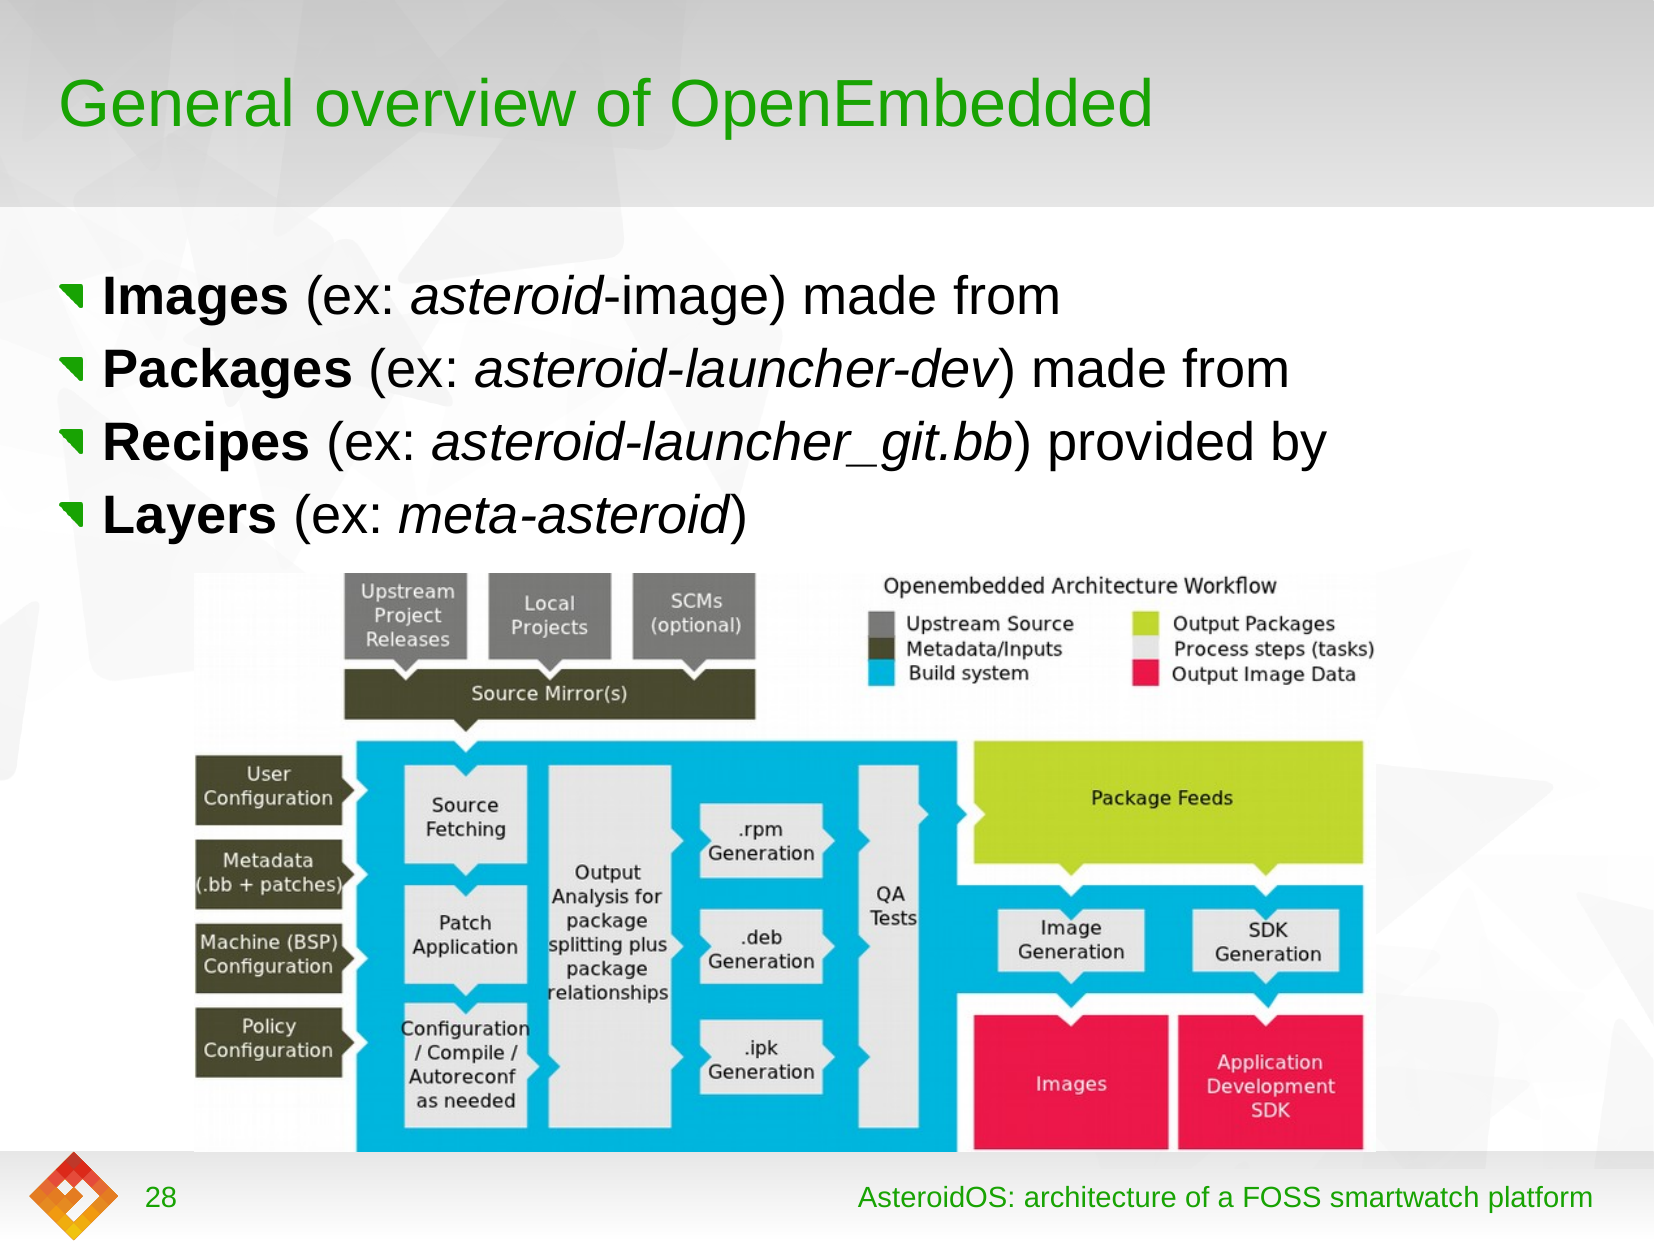

# General overview of OpenEmbedded
Images (ex: asteroid-image) made from
Packages (ex: asteroid-launcher-dev) made from
Recipes (ex: asteroid-launcher_git.bb) provided by
Layers (ex: meta-asteroid)
28
AsteroidOS: architecture of a FOSS smartwatch platform